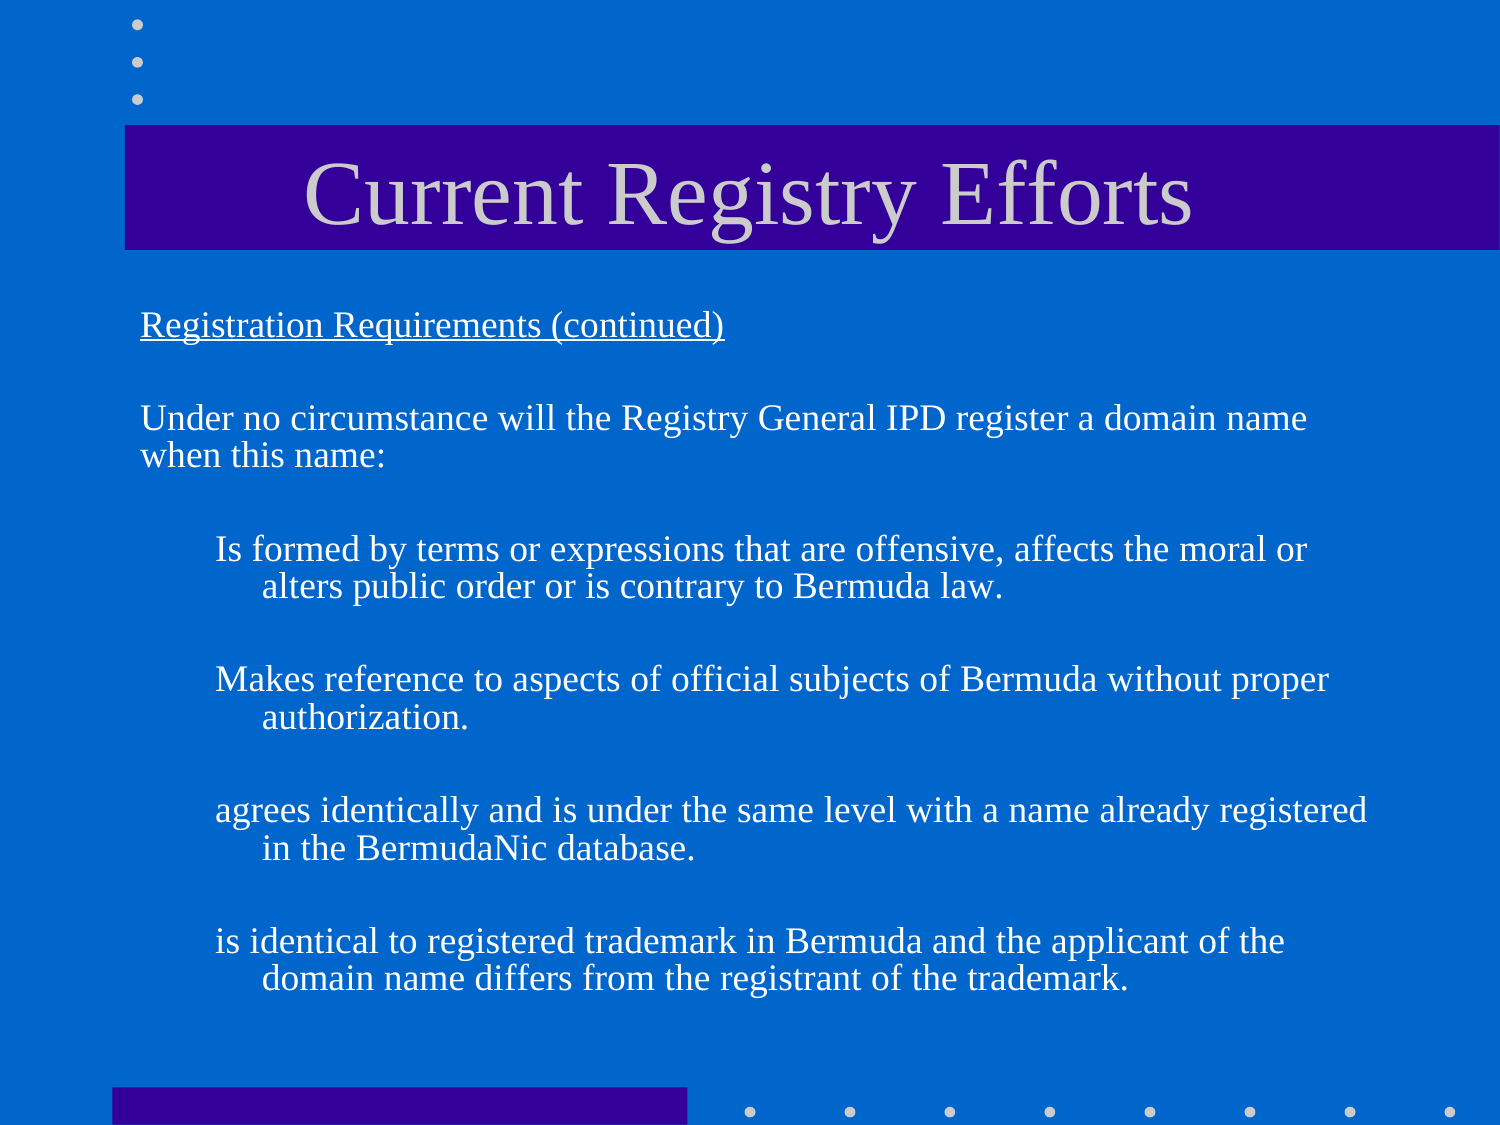

# Current Registry Efforts
Registration Requirements (continued)
Under no circumstance will the Registry General IPD register a domain name when this name:
Is formed by terms or expressions that are offensive, affects the moral or alters public order or is contrary to Bermuda law.
Makes reference to aspects of official subjects of Bermuda without proper authorization.
agrees identically and is under the same level with a name already registered in the BermudaNic database.
is identical to registered trademark in Bermuda and the applicant of the domain name differs from the registrant of the trademark.